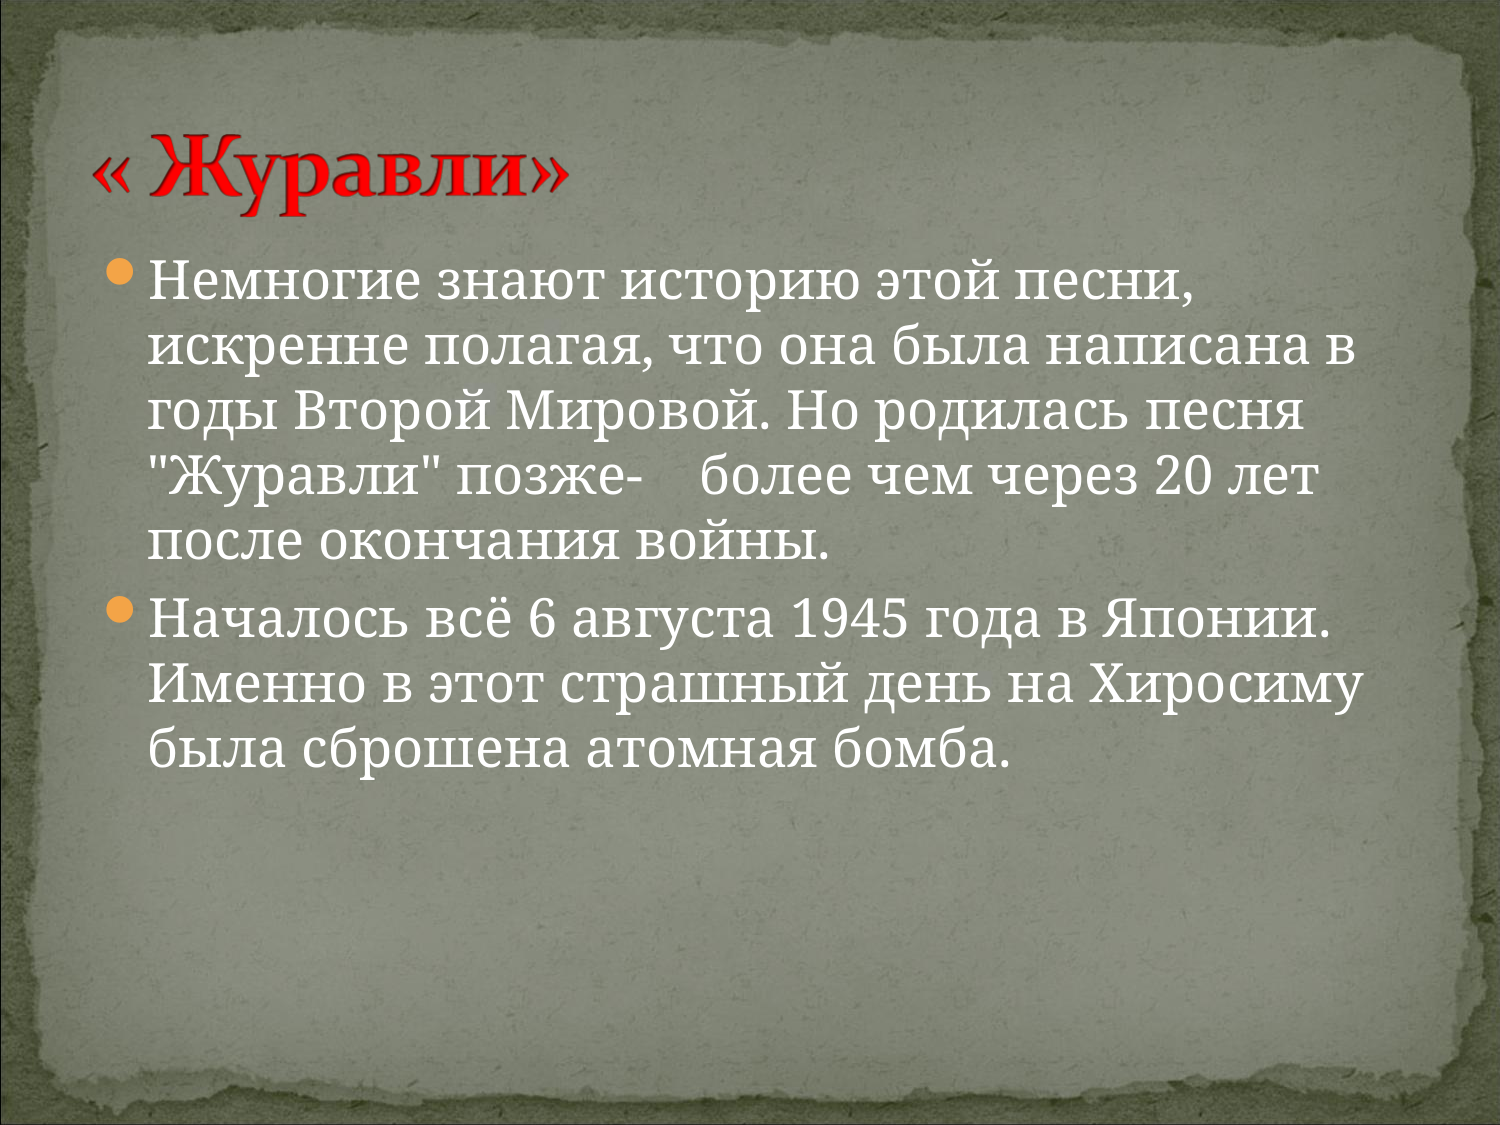

# Немногие знают историю этой песни, искренне полагая, что она была написана в годы Второй Мировой. Но родилась песня "Журавли" позже- более чем через 20 лет после окончания войны.
Началось всё 6 августа 1945 года в Японии. Именно в этот страшный день на Хиросиму была сброшена атомная бомба.